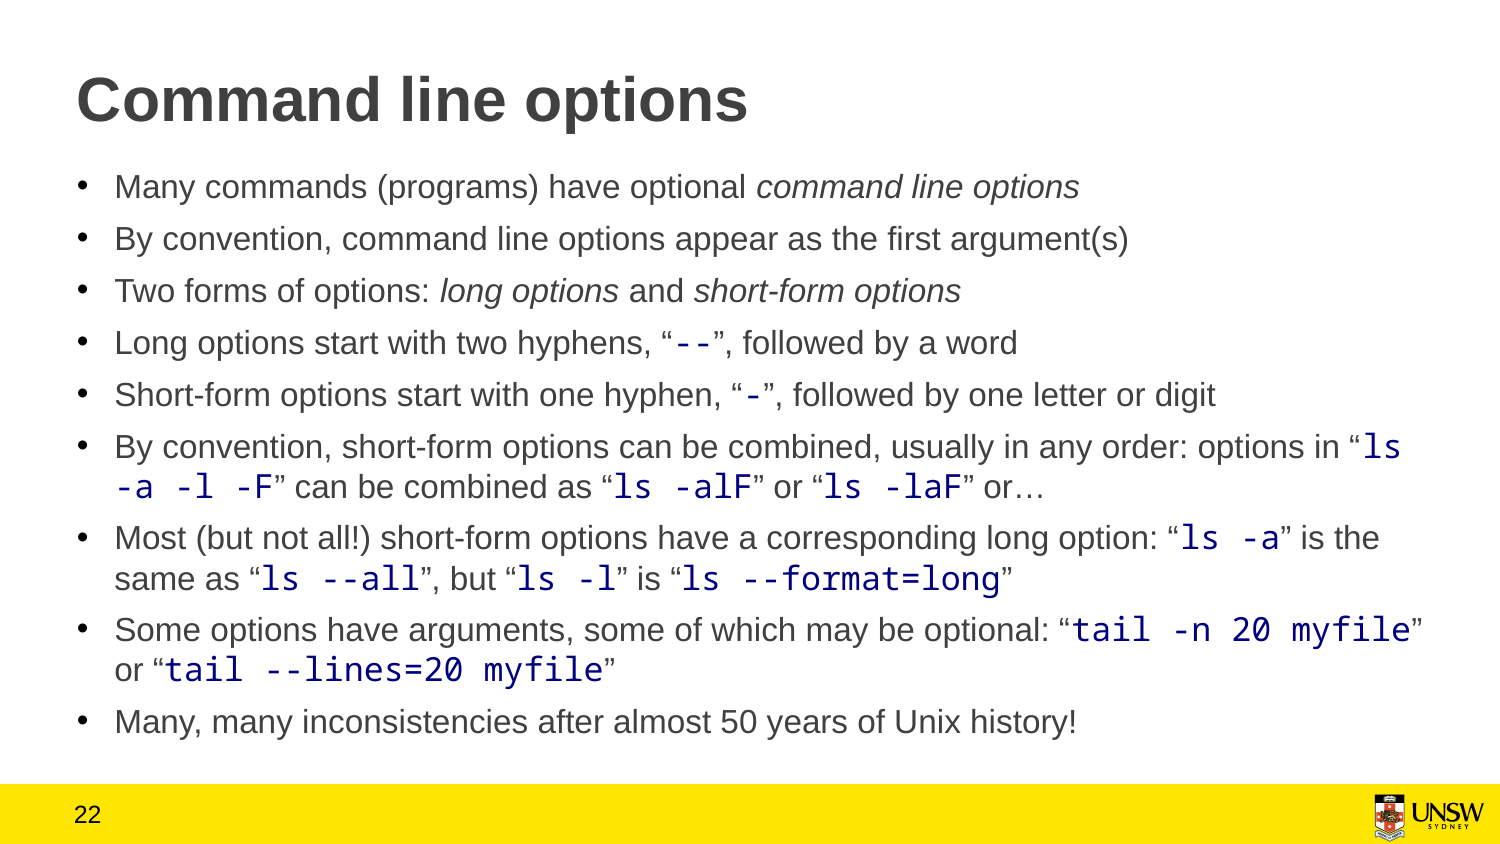

# Command line options
Many commands (programs) have optional command line options
By convention, command line options appear as the first argument(s)
Two forms of options: long options and short-form options
Long options start with two hyphens, “--”, followed by a word
Short-form options start with one hyphen, “-”, followed by one letter or digit
By convention, short-form options can be combined, usually in any order: options in “ls -a -l -F” can be combined as “ls -alF” or “ls -laF” or…
Most (but not all!) short-form options have a corresponding long option: “ls -a” is the same as “ls --all”, but “ls -l” is “ls --format=long”
Some options have arguments, some of which may be optional: “tail -n 20 myfile” or “tail --lines=20 myfile”
Many, many inconsistencies after almost 50 years of Unix history!